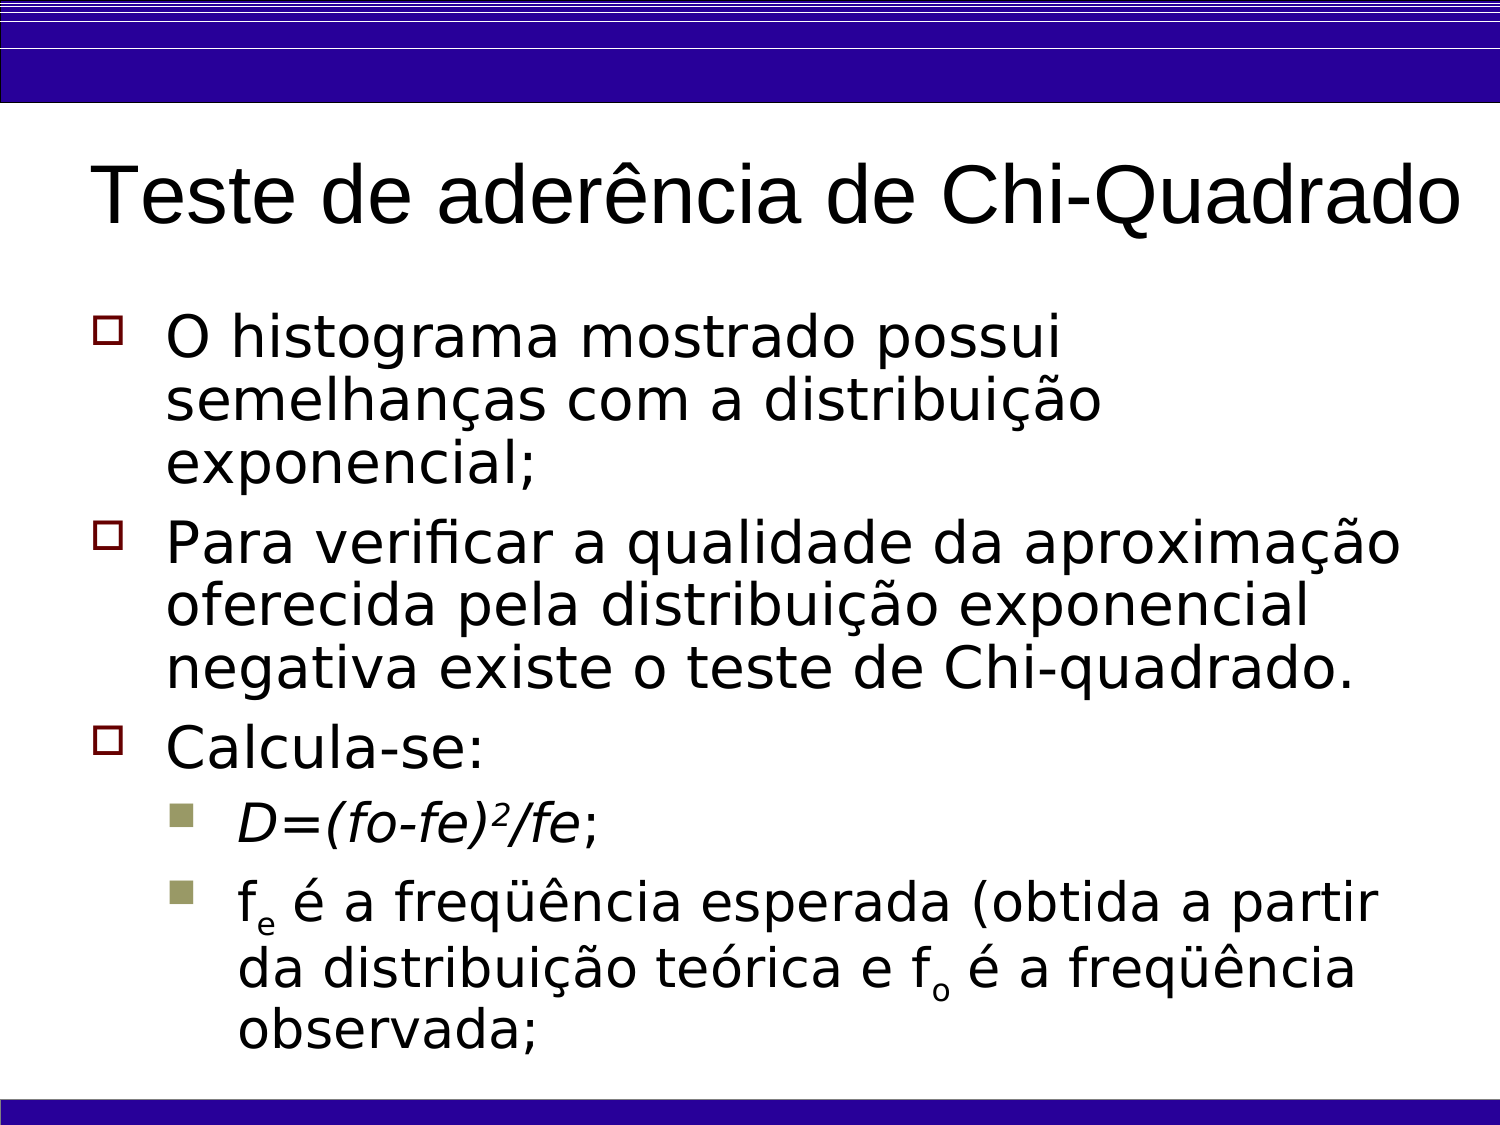

# Teste de aderência de Chi-Quadrado
O histograma mostrado possui semelhanças com a distribuição exponencial;
Para verificar a qualidade da aproximação oferecida pela distribuição exponencial negativa existe o teste de Chi-quadrado.
Calcula-se:
D=(fo-fe)2/fe;
fe é a freqüência esperada (obtida a partir da distribuição teórica e fo é a freqüência observada;